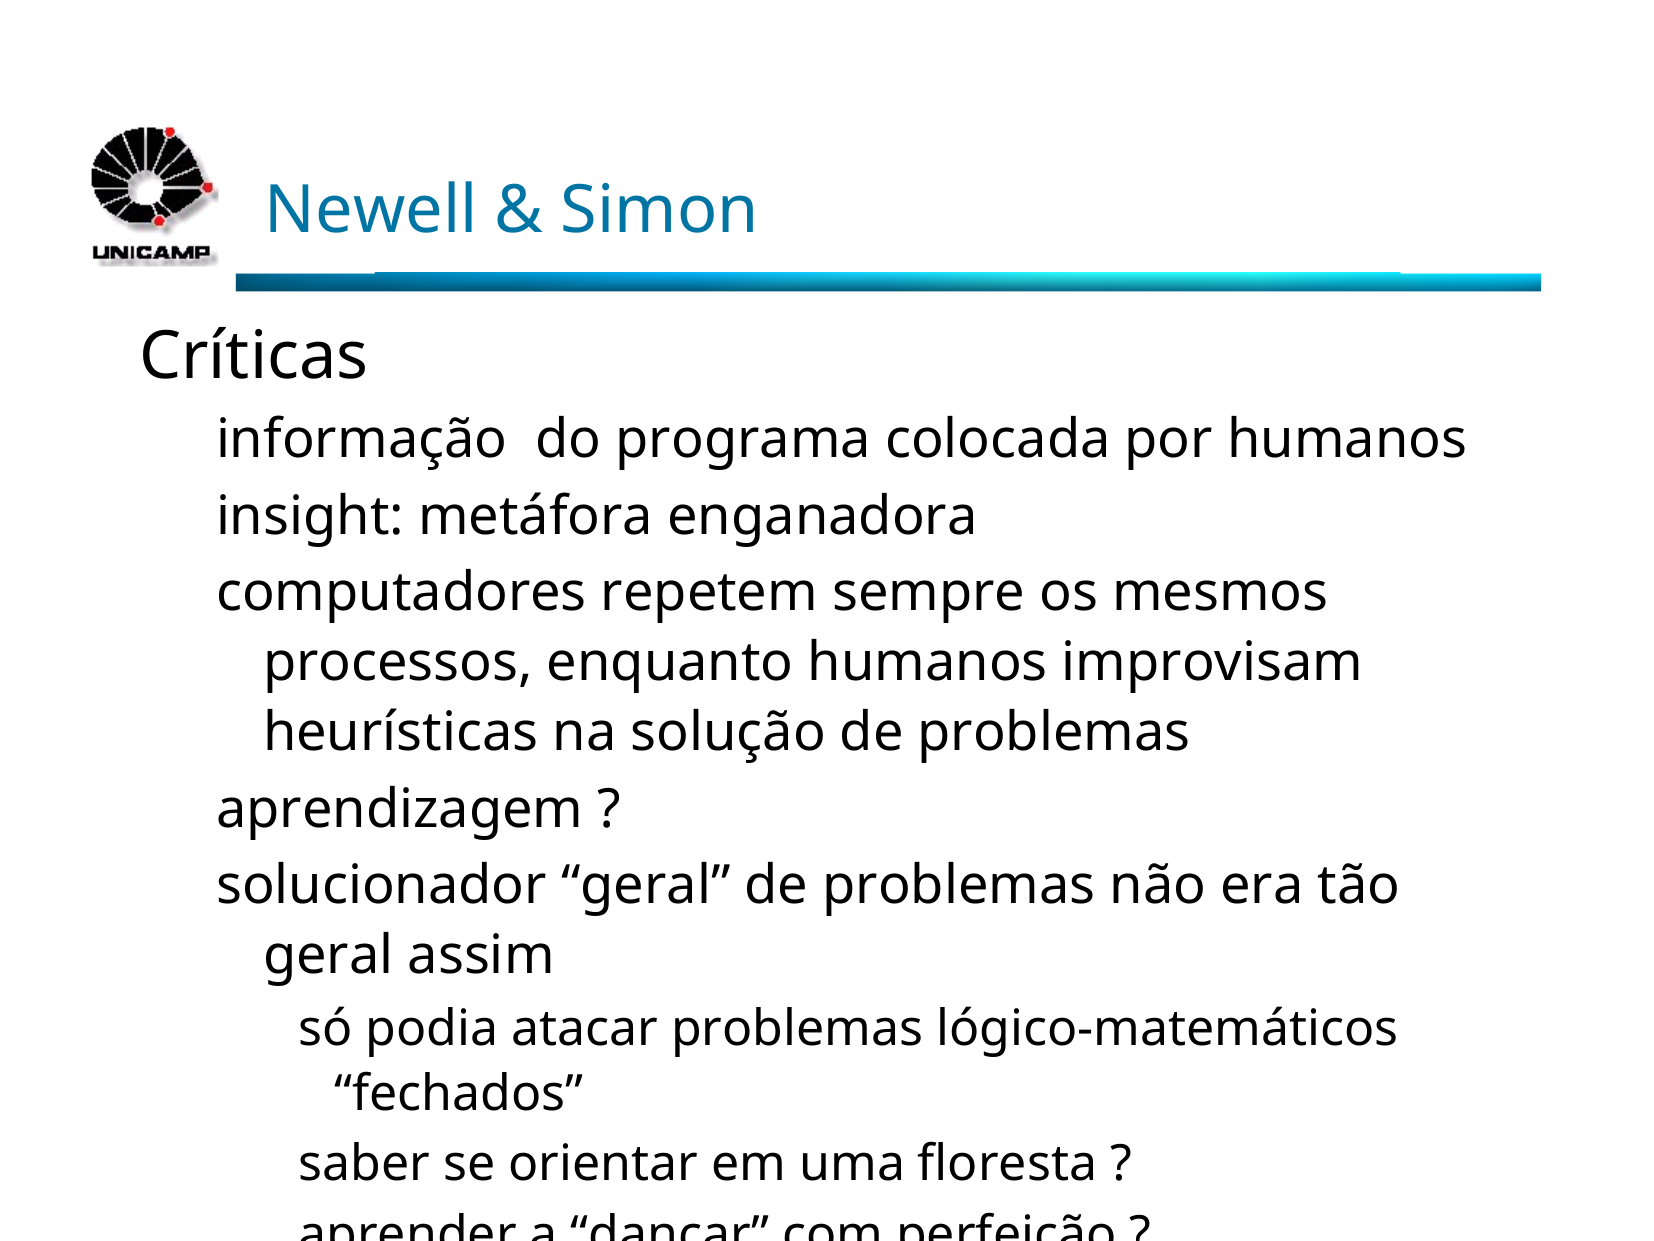

# Newell & Simon
Críticas
informação do programa colocada por humanos
insight: metáfora enganadora
computadores repetem sempre os mesmos processos, enquanto humanos improvisam heurísticas na solução de problemas
aprendizagem ?
solucionador “geral” de problemas não era tão geral assim
só podia atacar problemas lógico-matemáticos “fechados”
saber se orientar em uma floresta ?
aprender a “dançar” com perfeição ?